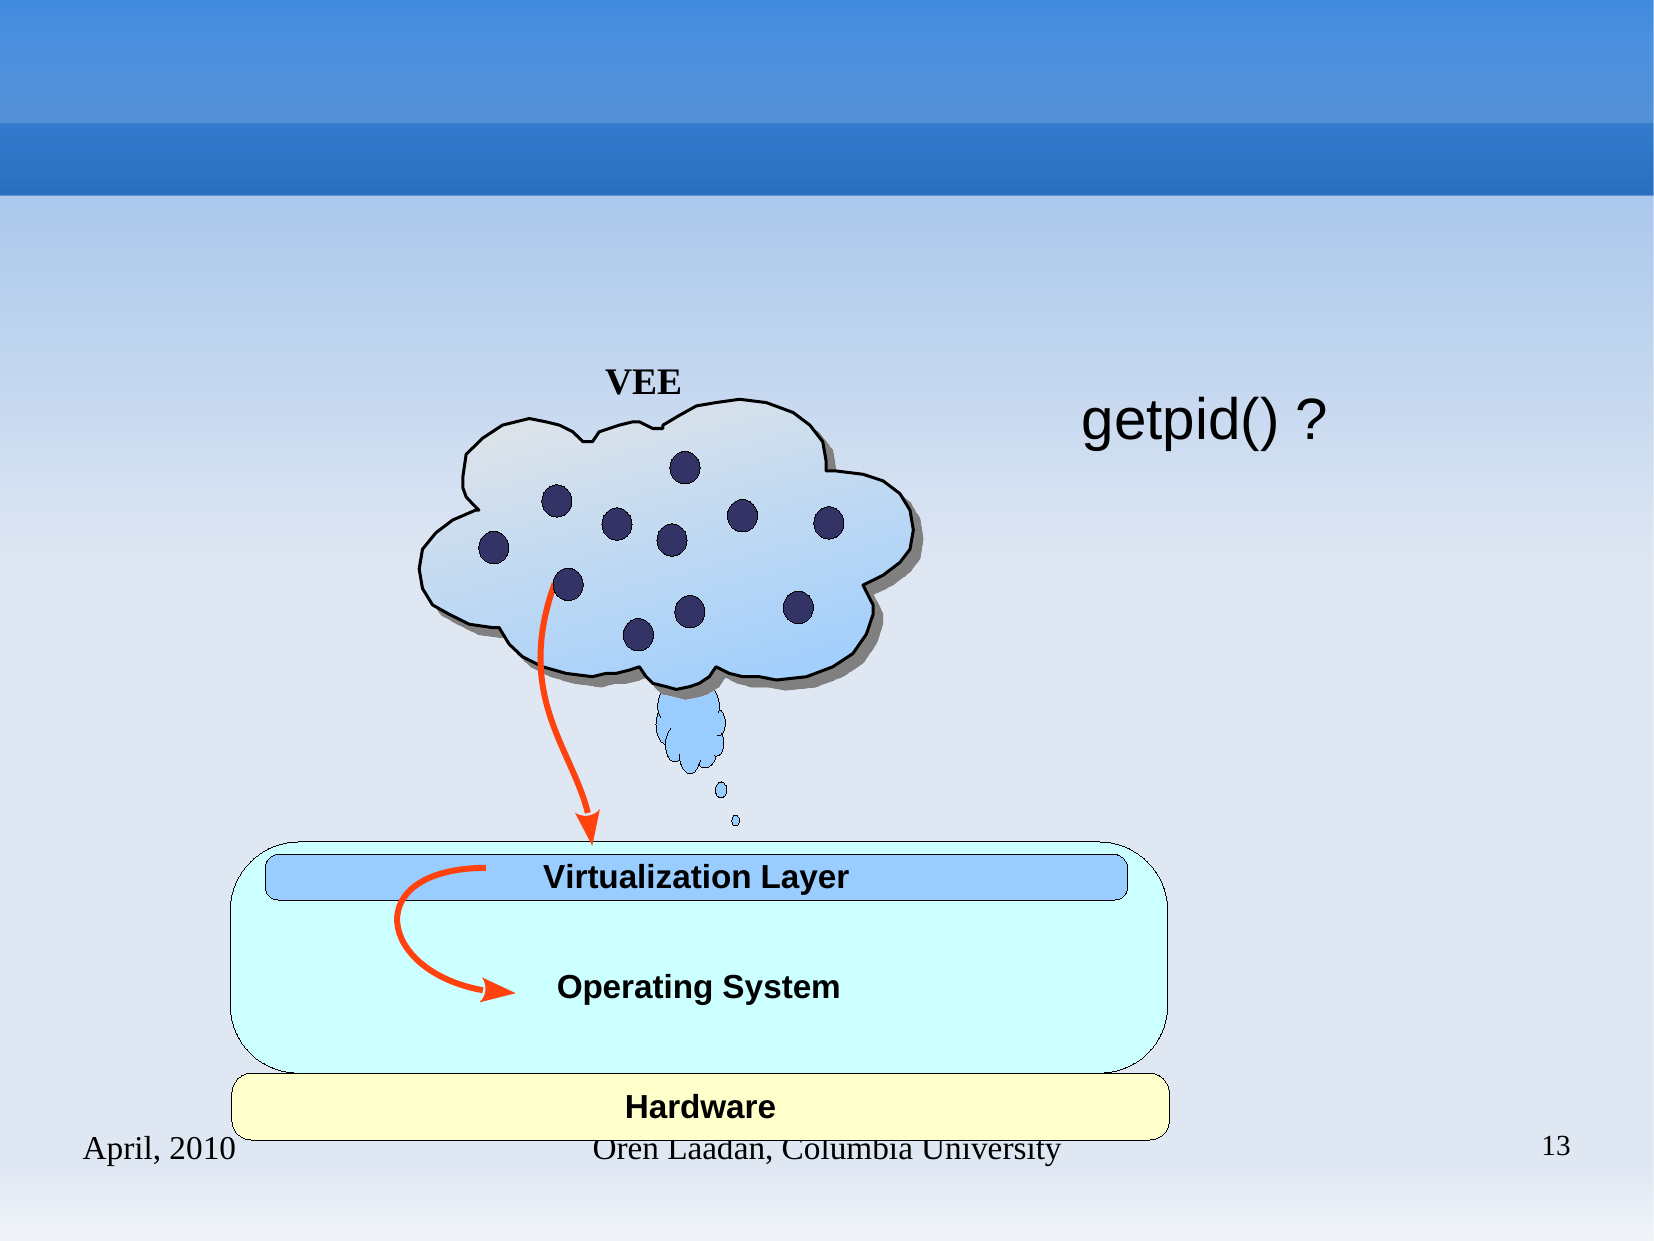

#
getpid() ?
VEE
Operating System
Virtualization Layer
Hardware
13